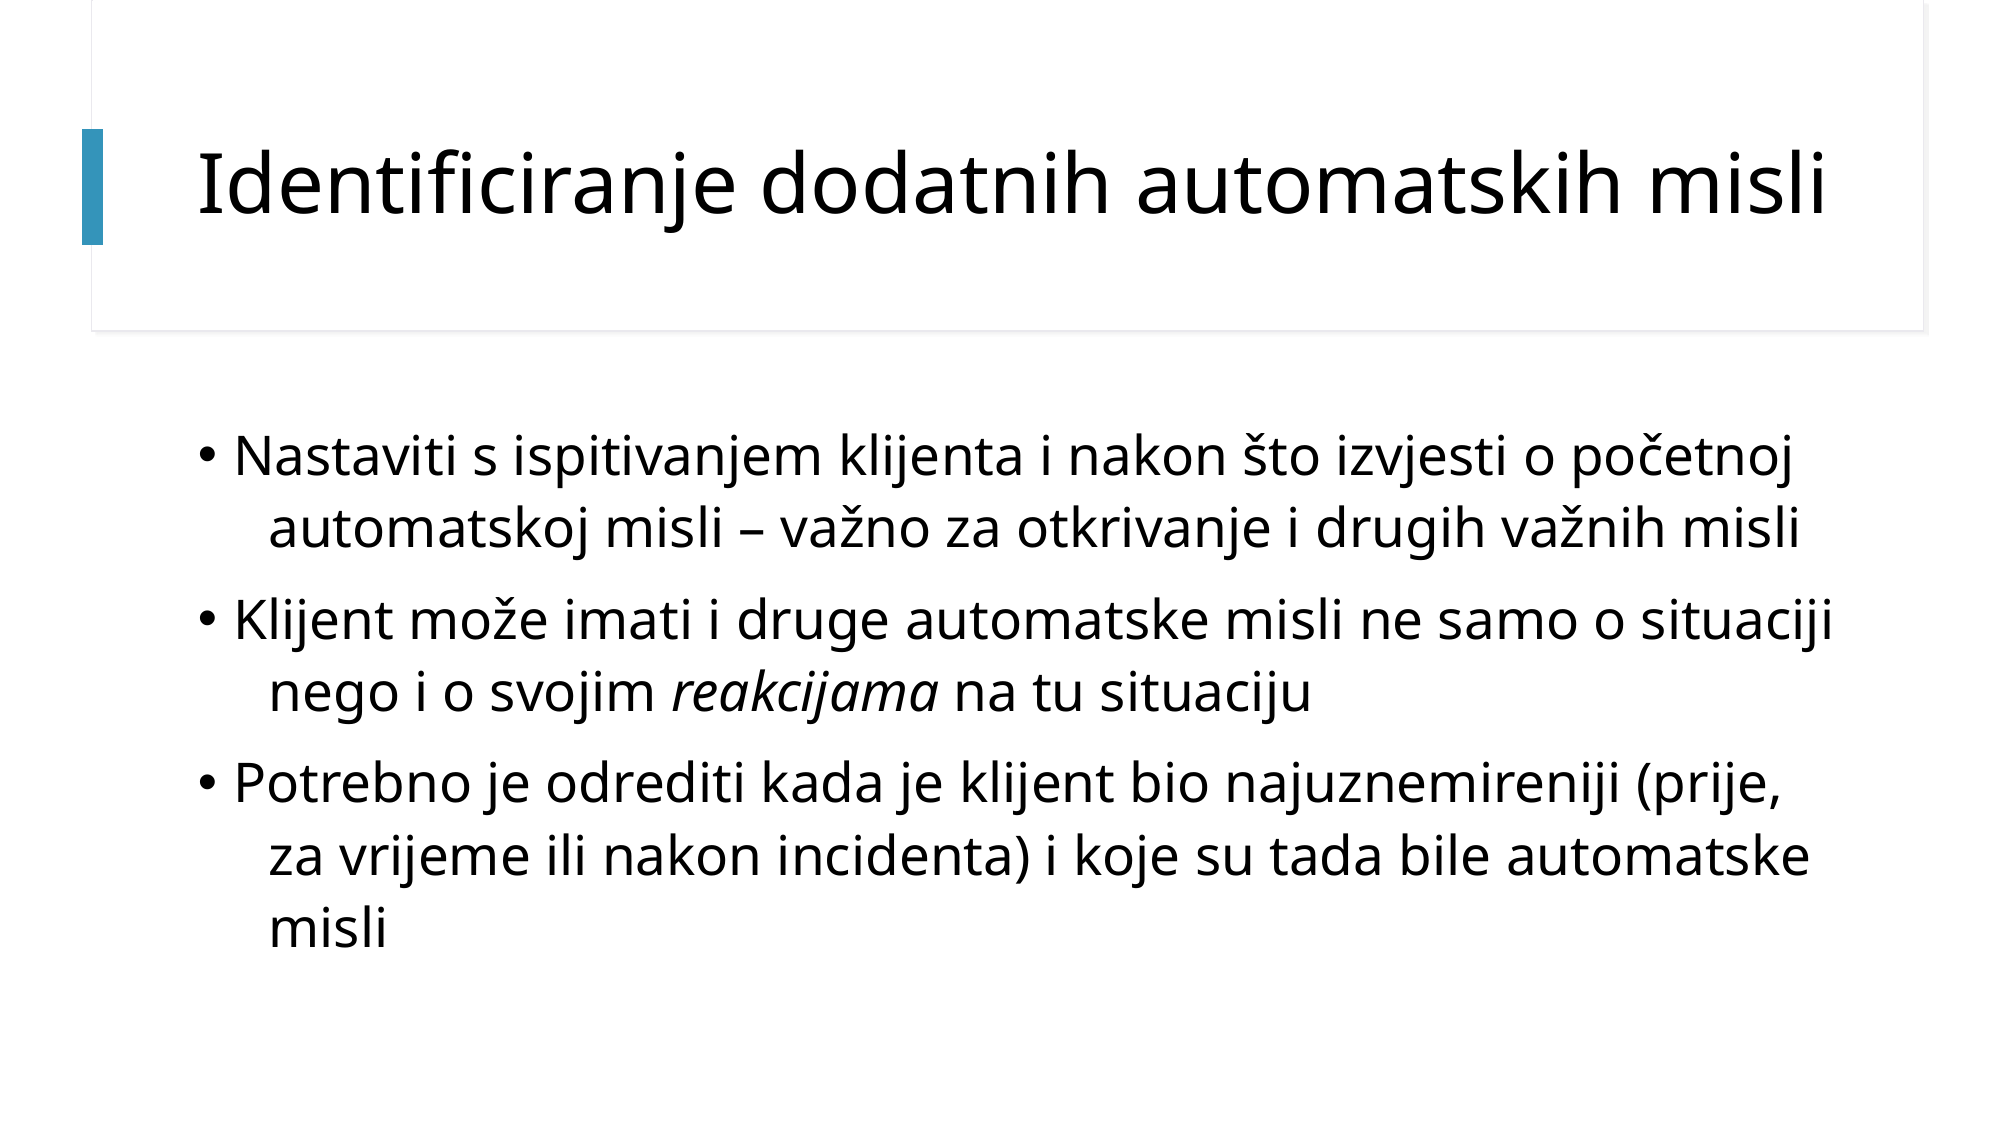

# Identificiranje dodatnih automatskih misli
Nastaviti s ispitivanjem klijenta i nakon što izvjesti o početnoj automatskoj misli – važno za otkrivanje i drugih važnih misli
Klijent može imati i druge automatske misli ne samo o situaciji nego i o svojim reakcijama na tu situaciju
Potrebno je odrediti kada je klijent bio najuznemireniji (prije, za vrijeme ili nakon incidenta) i koje su tada bile automatske misli